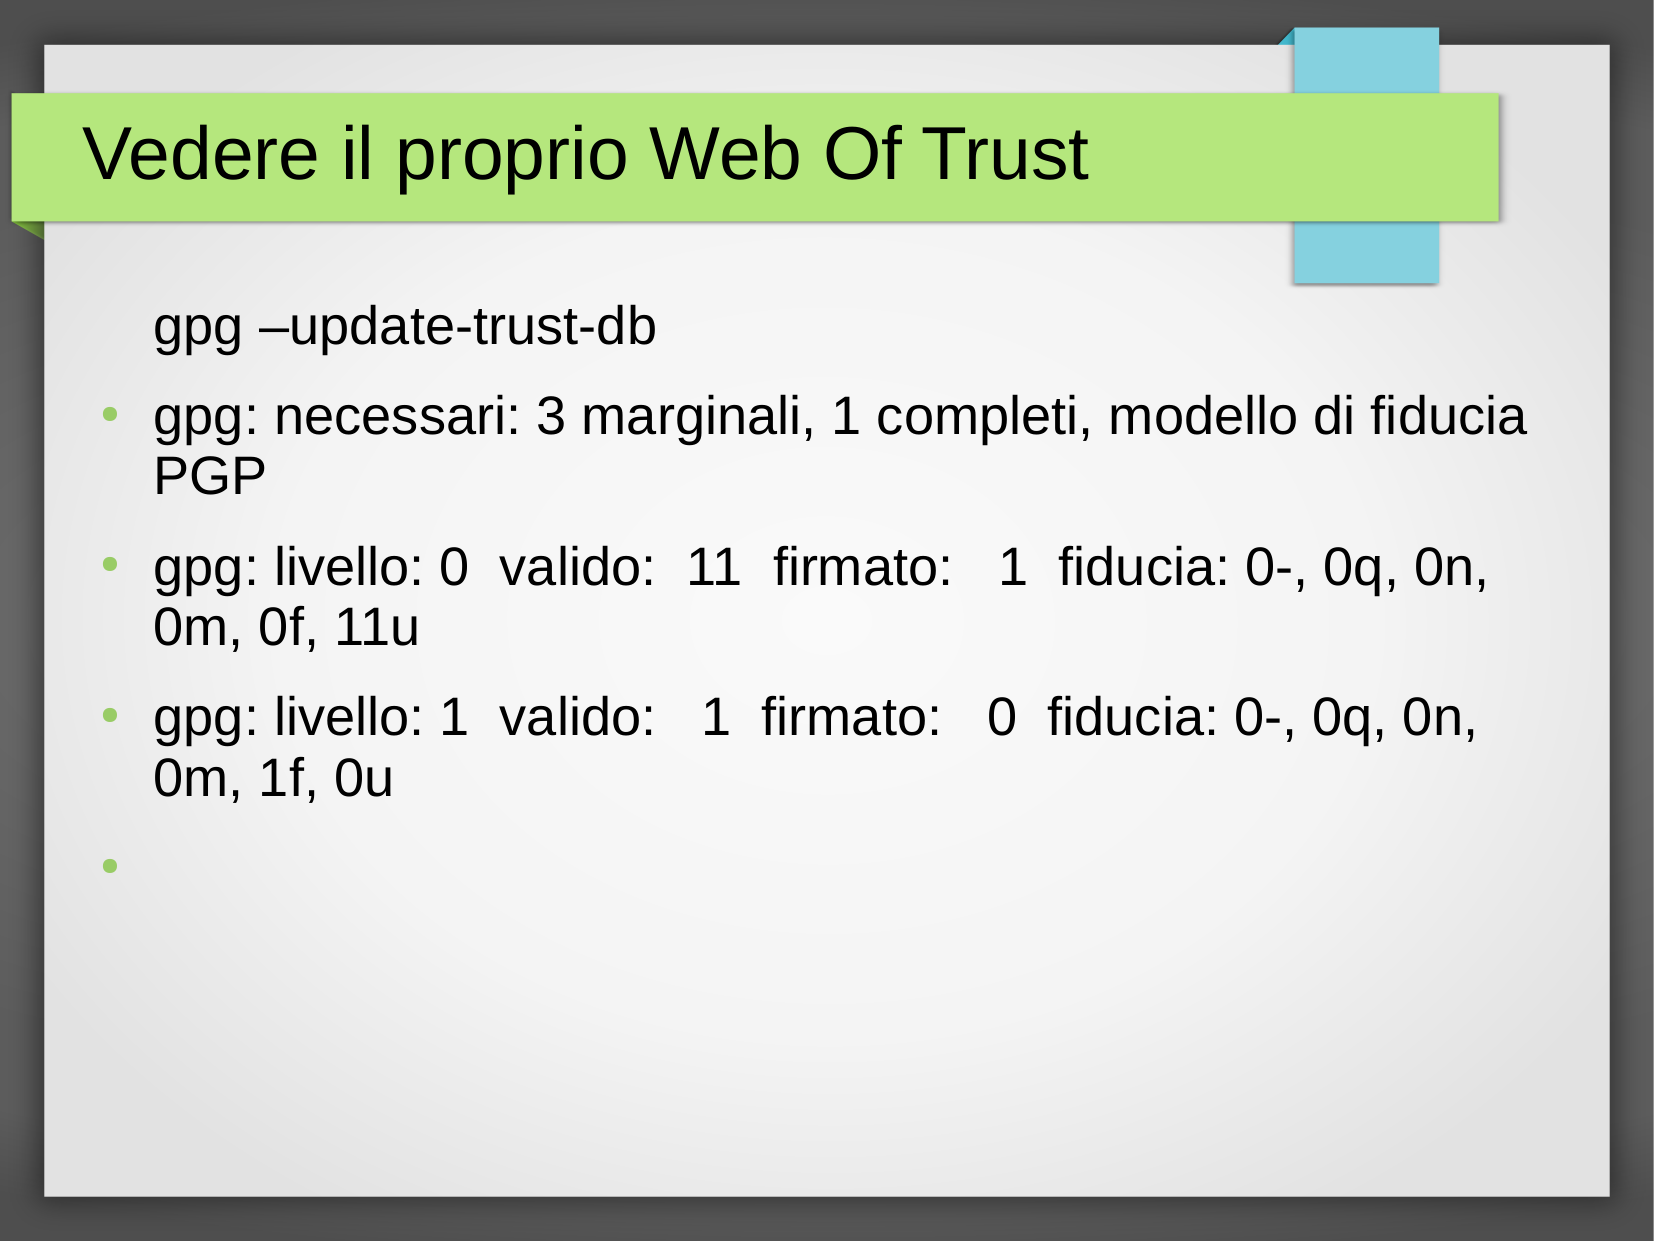

# Vedere il proprio Web Of Trust
gpg –update-trust-db
gpg: necessari: 3 marginali, 1 completi, modello di fiducia PGP
gpg: livello: 0 valido: 11 firmato: 1 fiducia: 0-, 0q, 0n, 0m, 0f, 11u
gpg: livello: 1 valido: 1 firmato: 0 fiducia: 0-, 0q, 0n, 0m, 1f, 0u